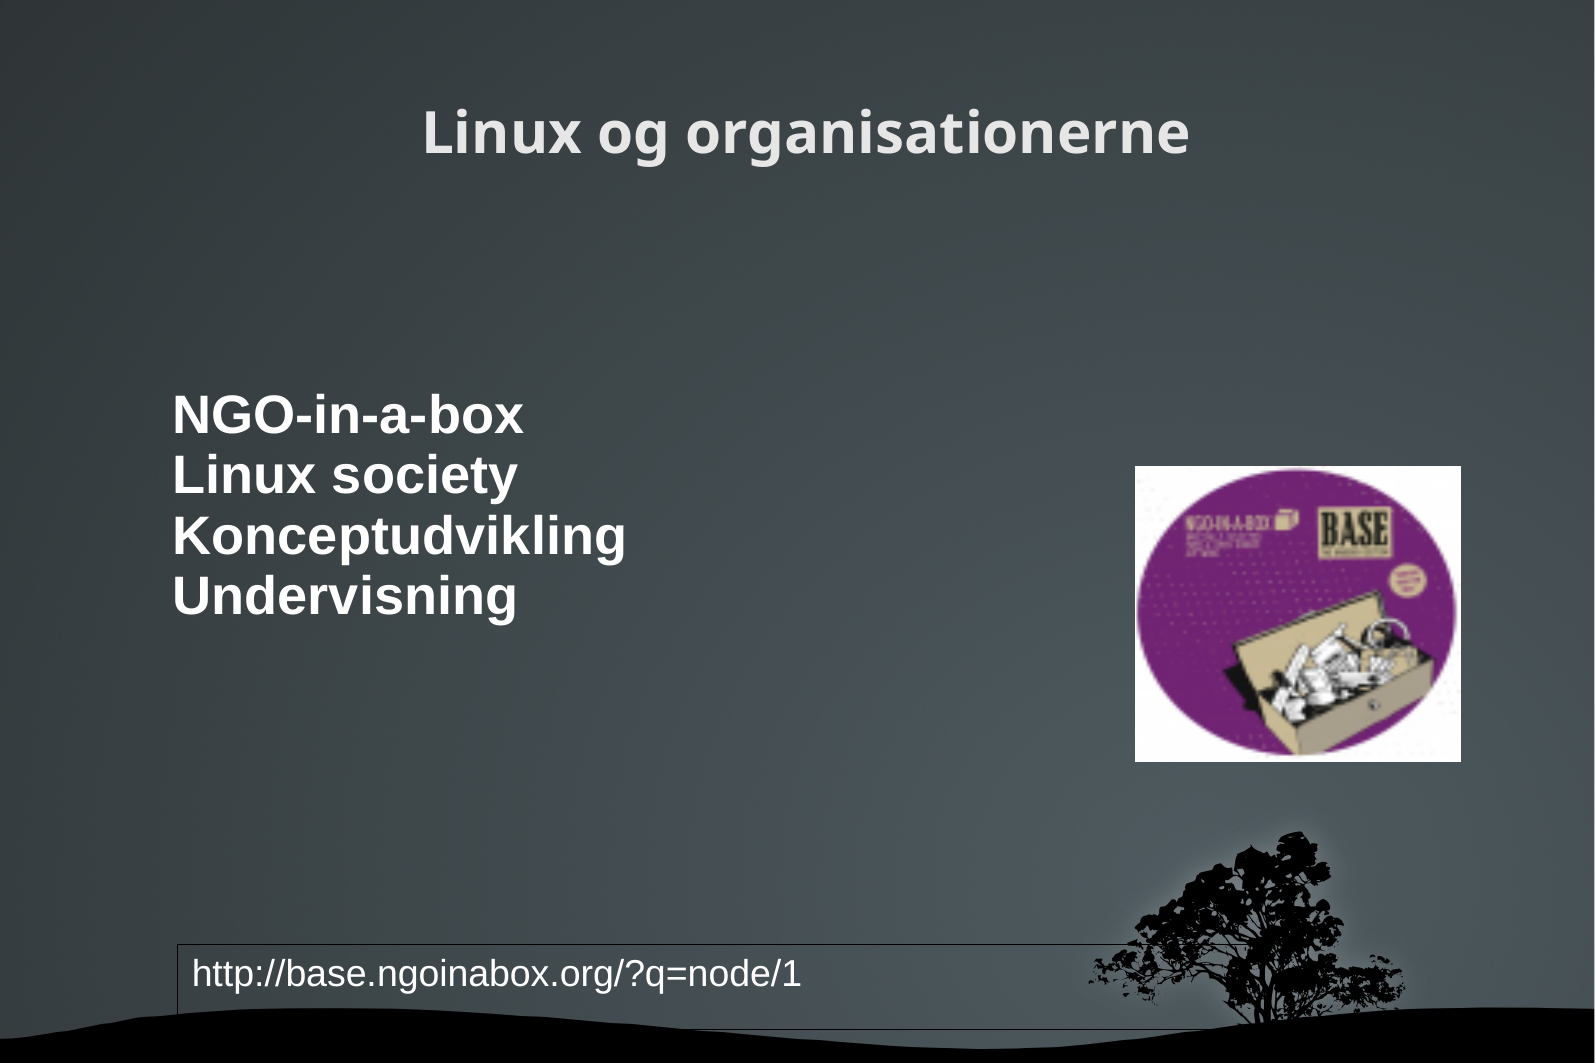

# Linux og organisationerne
NGO-in-a-box
Linux society
Konceptudvikling
Undervisning
http://base.ngoinabox.org/?q=node/1